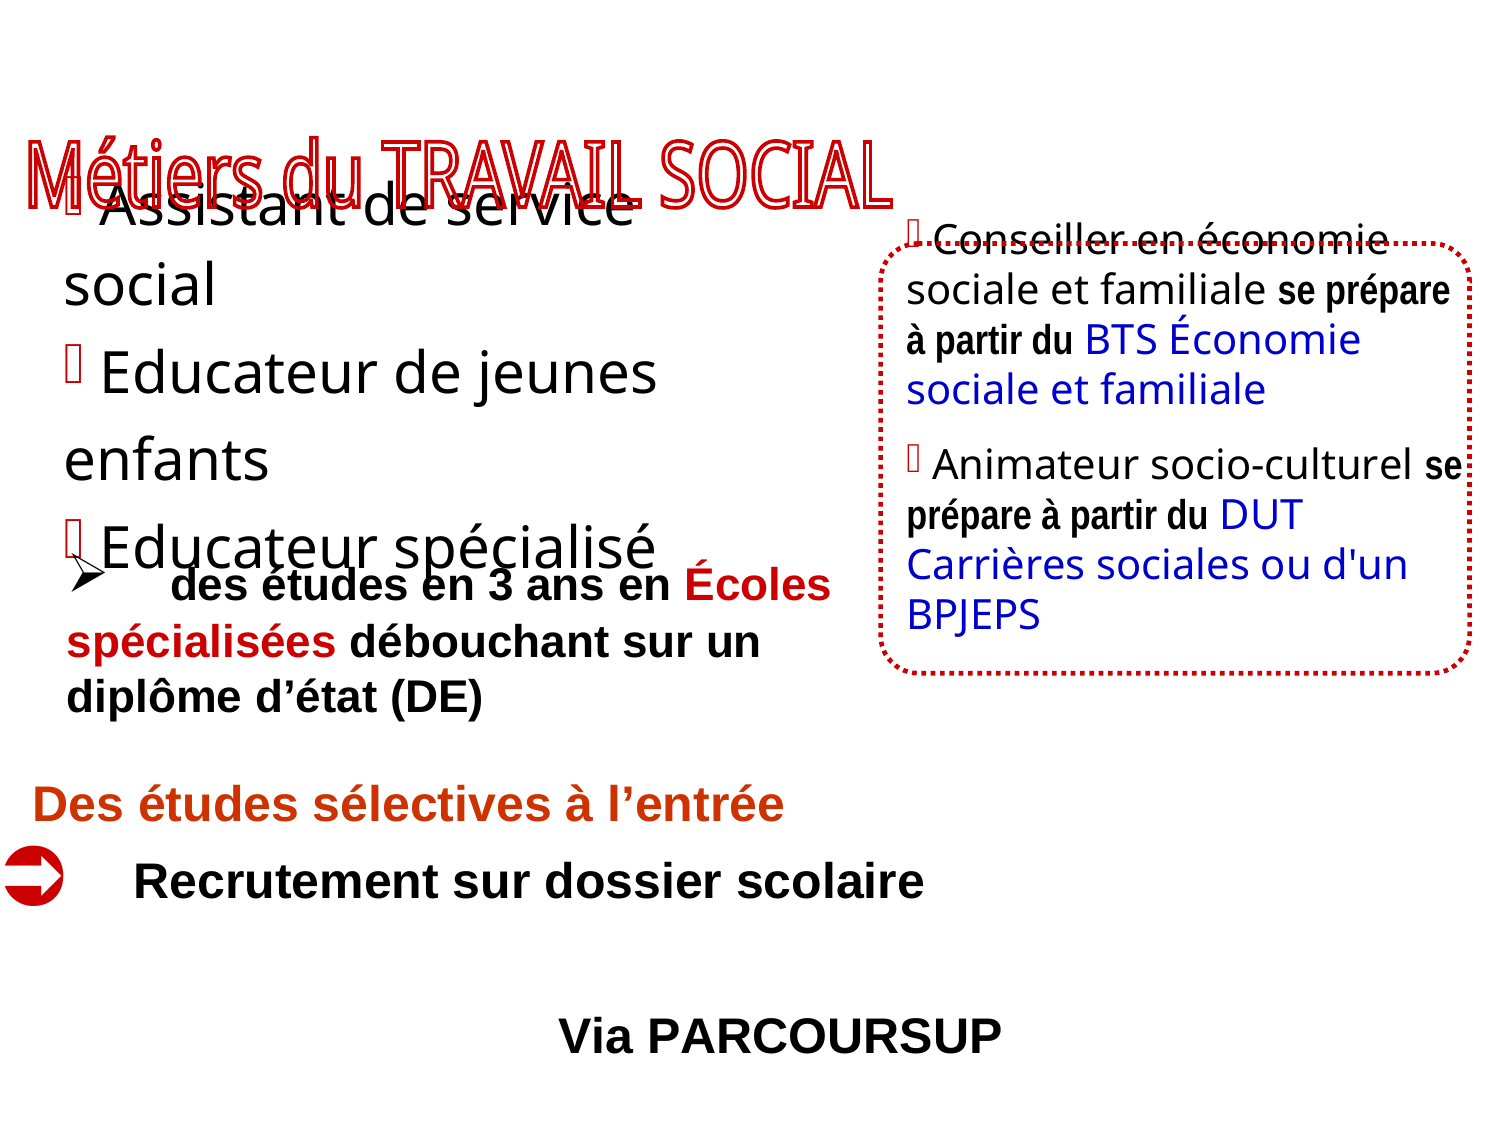

ÉCOLES SPÉCIALISÉES
Métiers du TRAVAIL SOCIAL
 Assistant de service social
 Educateur de jeunes enfants
 Educateur spécialisé
 Conseiller en économie sociale et familiale se prépare à partir du BTS Économie sociale et familiale
 Animateur socio-culturel se prépare à partir du DUT Carrières sociales ou d'un BPJEPS
 des études en 3 ans en Écoles spécialisées débouchant sur un diplôme d’état (DE)
Des études sélectives à l’entrée
Recrutement sur dossier scolaire
Via PARCOURSUP